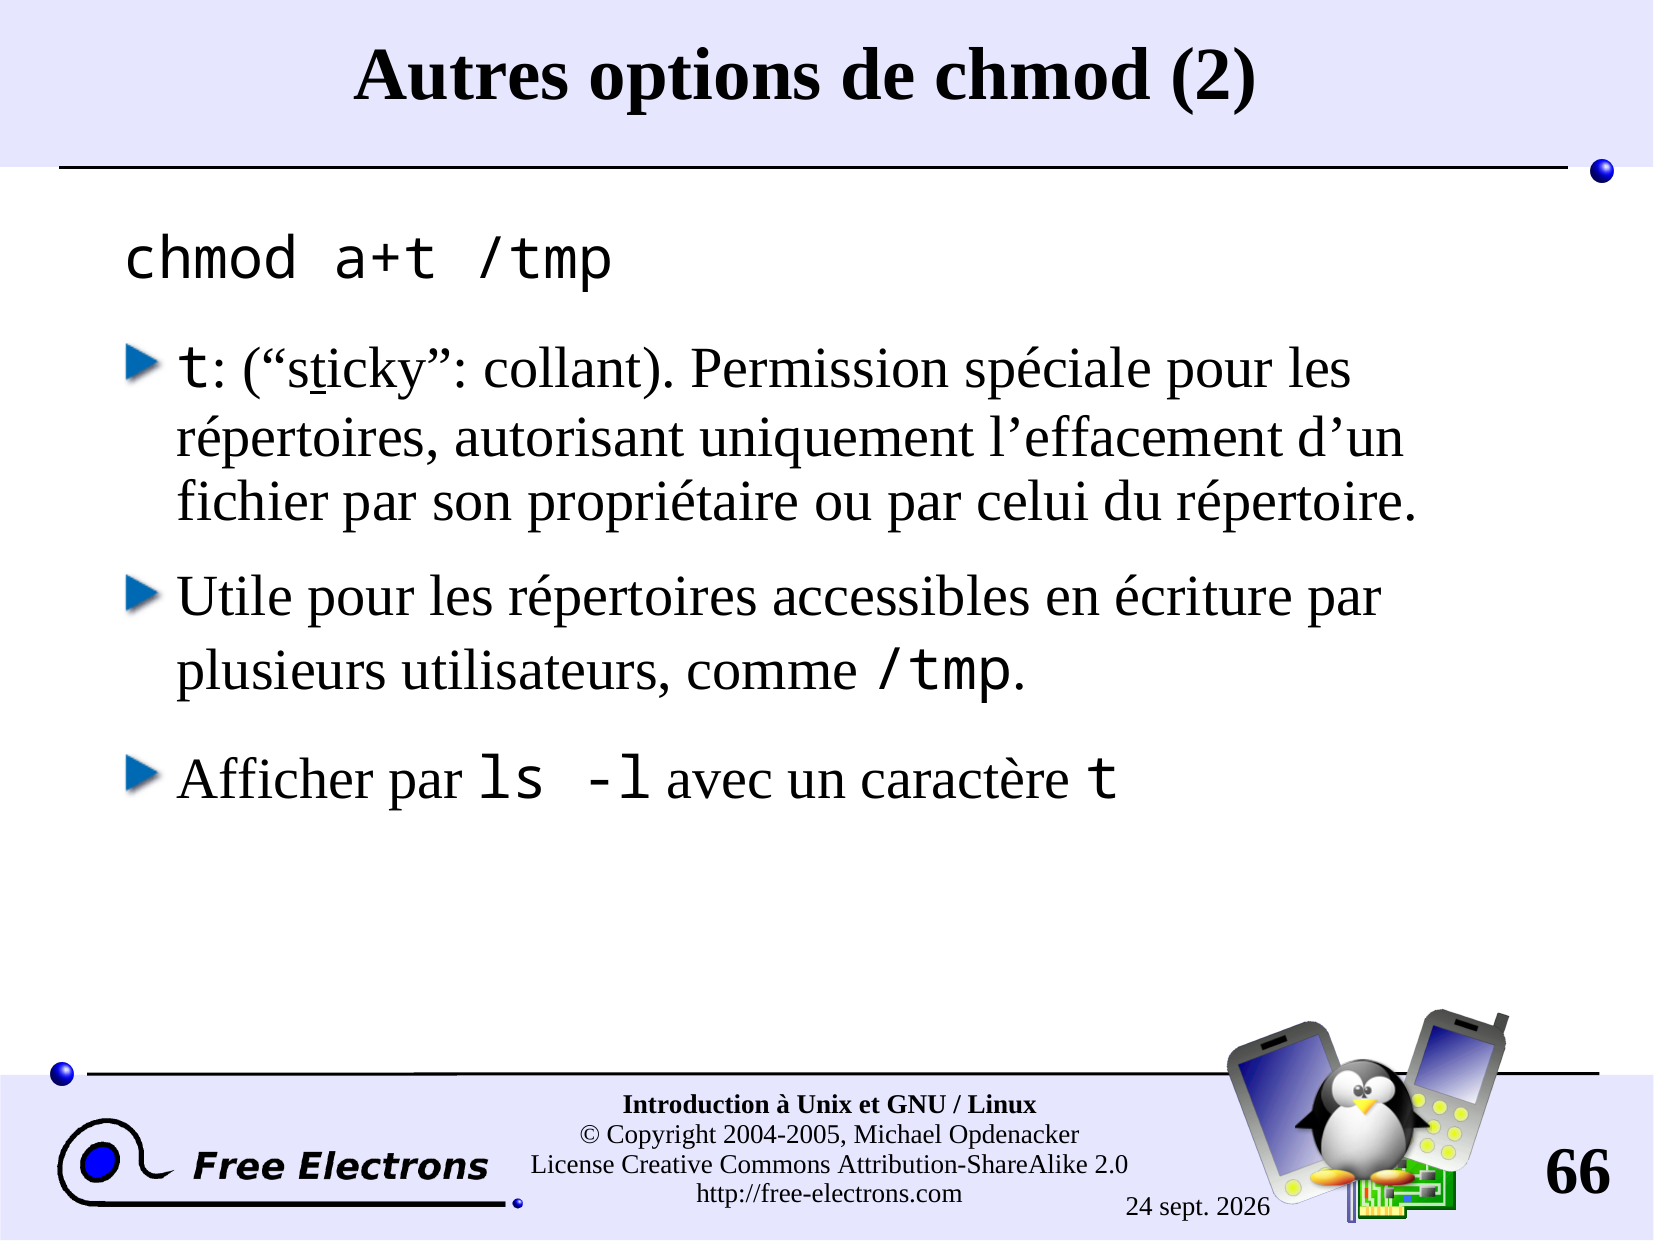

# Autres options de chmod (2)
chmod a+t /tmp
t: (“sticky”: collant). Permission spéciale pour les répertoires, autorisant uniquement l’effacement d’un fichier par son propriétaire ou par celui du répertoire.
Utile pour les répertoires accessibles en écriture par plusieurs utilisateurs, comme /tmp.
Afficher par ls -l avec un caractère t